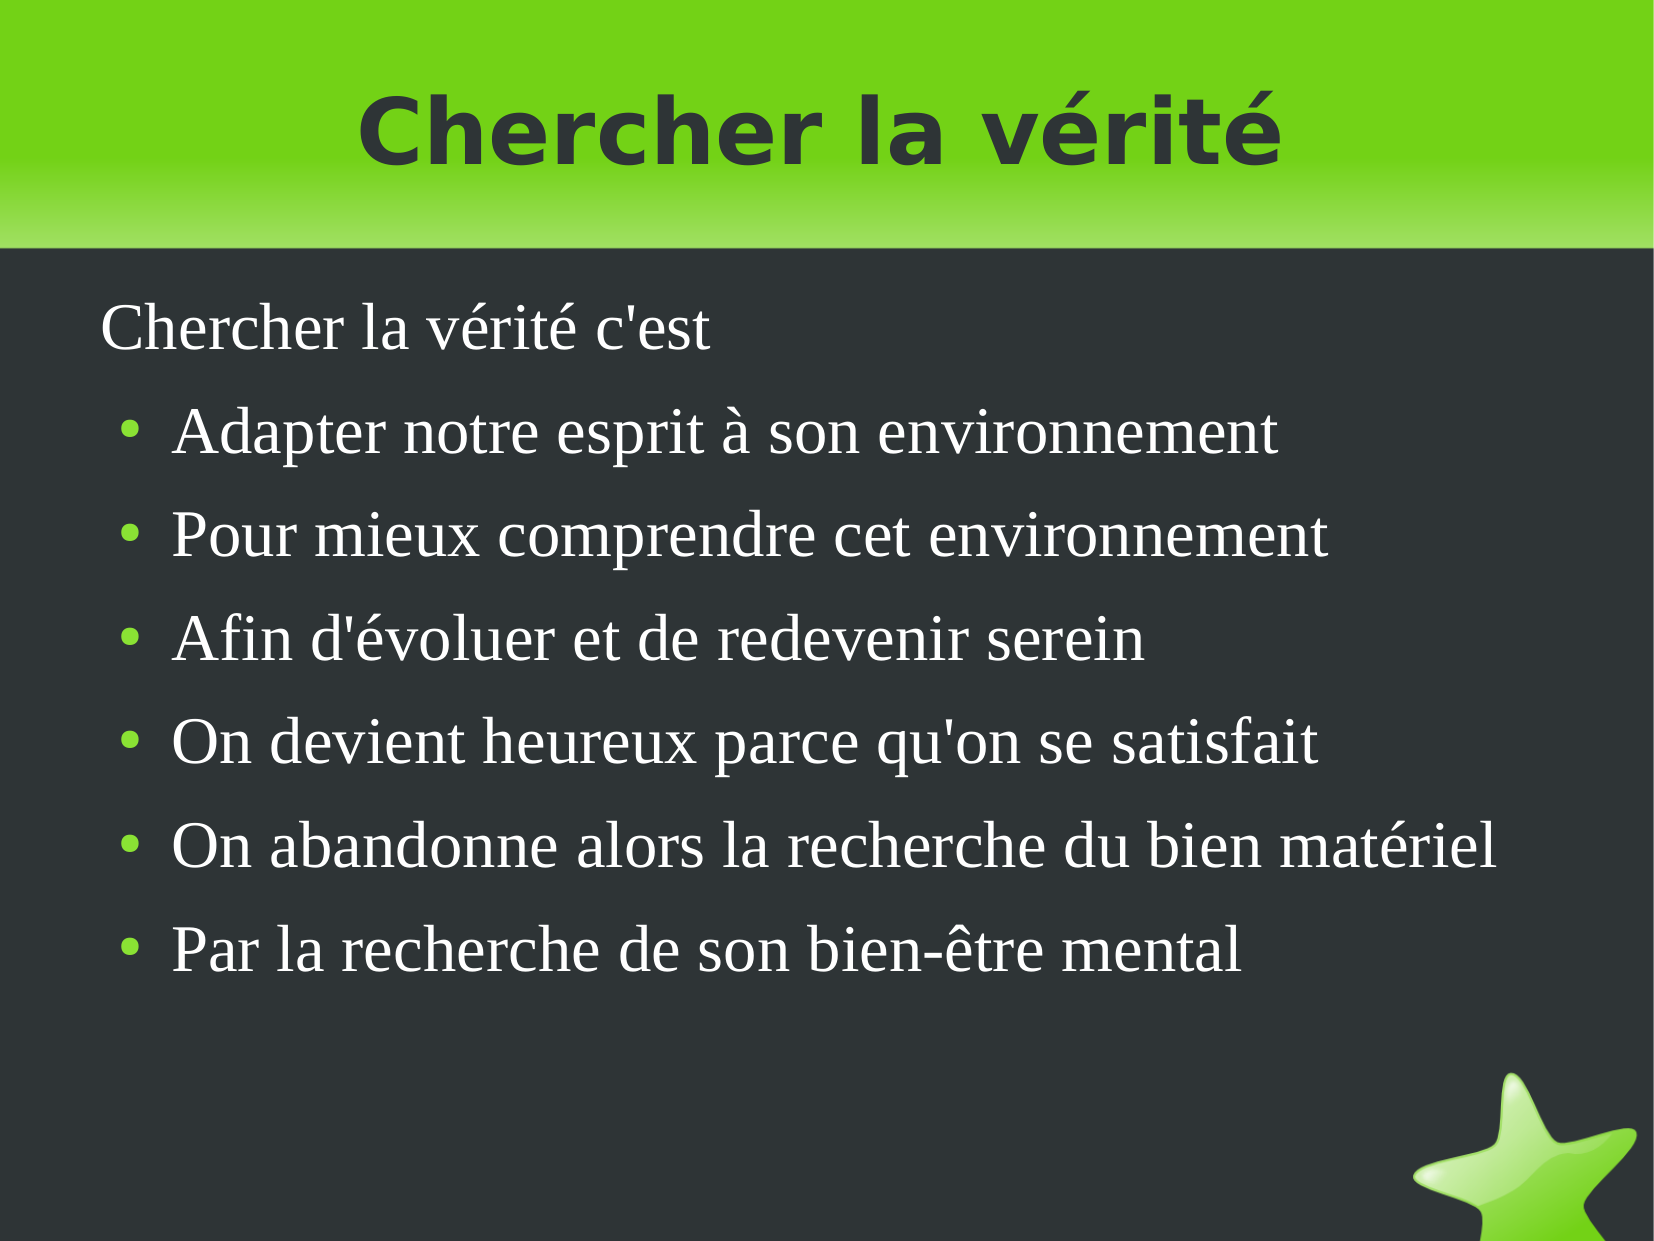

# Chercher la vérité
Chercher la vérité c'est
Adapter notre esprit à son environnement
Pour mieux comprendre cet environnement
Afin d'évoluer et de redevenir serein
On devient heureux parce qu'on se satisfait
On abandonne alors la recherche du bien matériel
Par la recherche de son bien-être mental